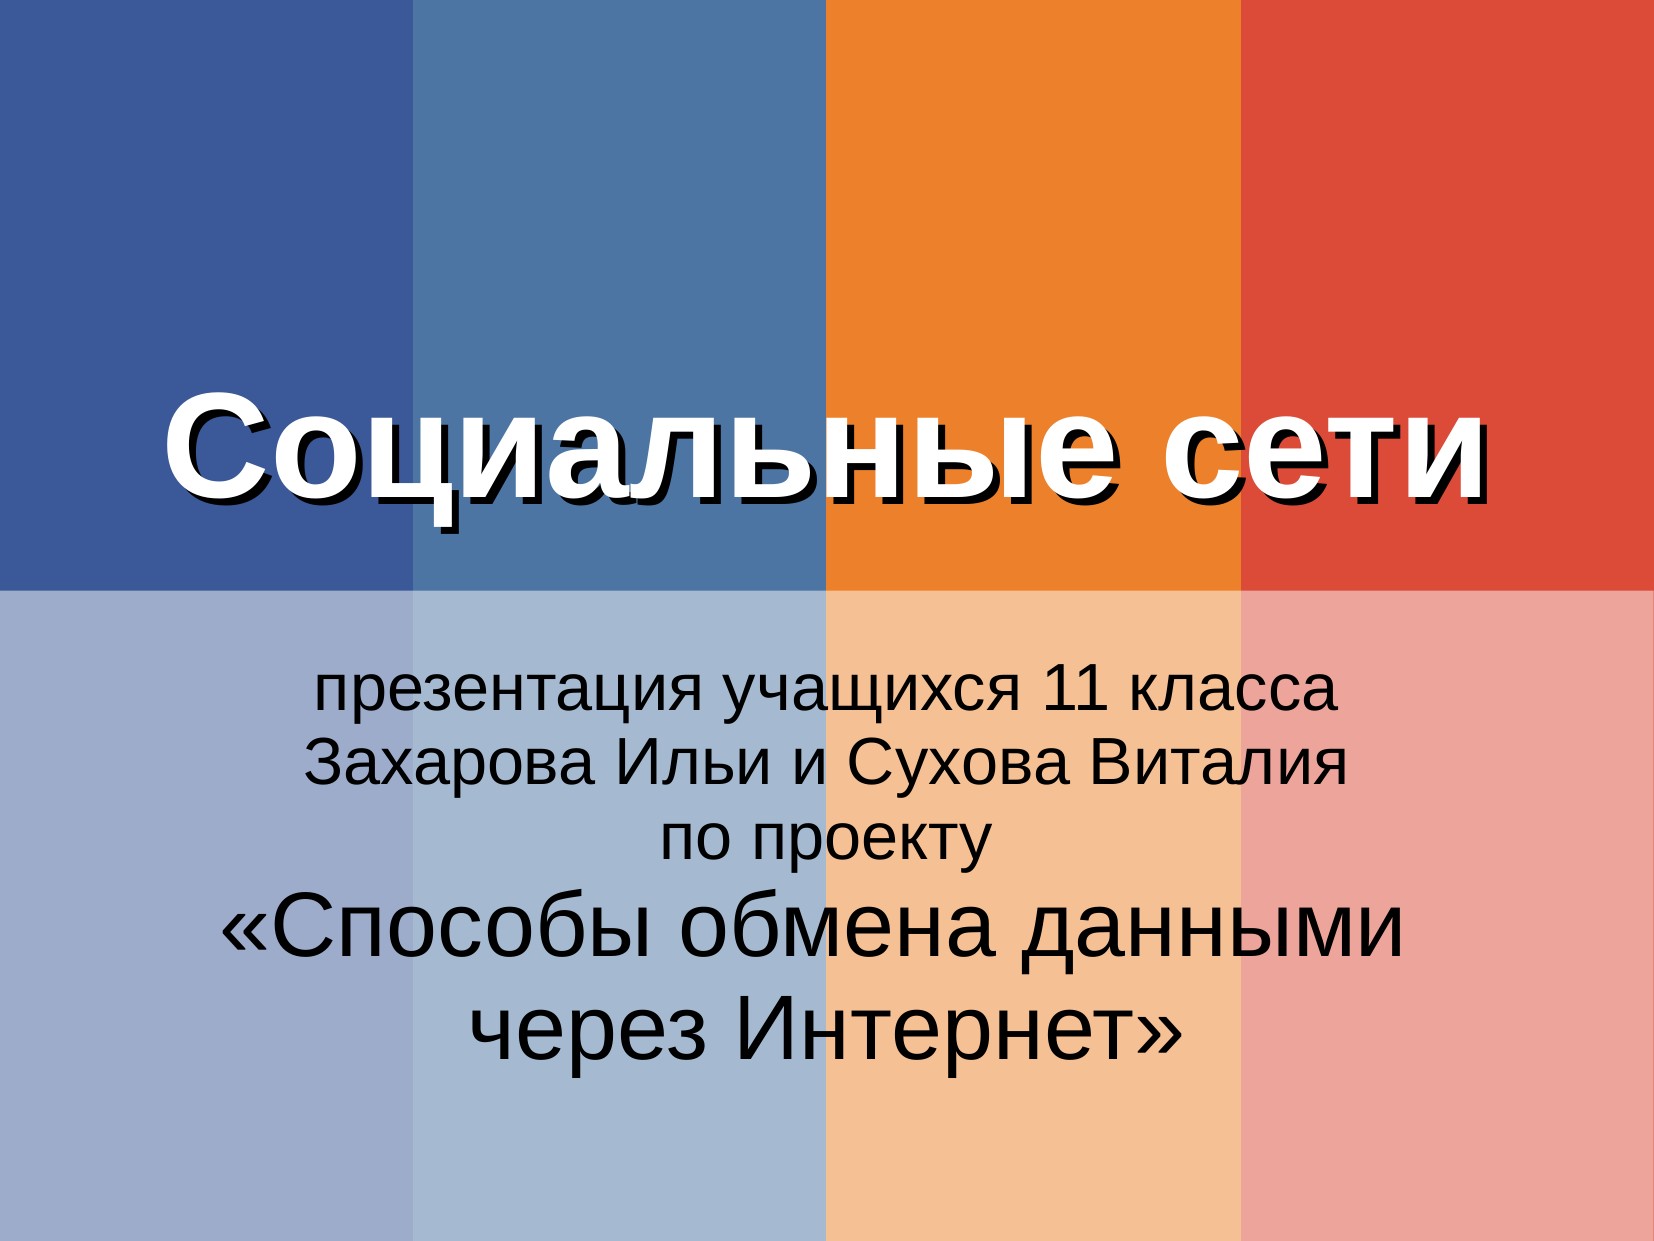

Социальные сети
# презентация учащихся 11 класса
Захарова Ильи и Сухова Виталия
по проекту
«Способы обмена данными
через Интернет»